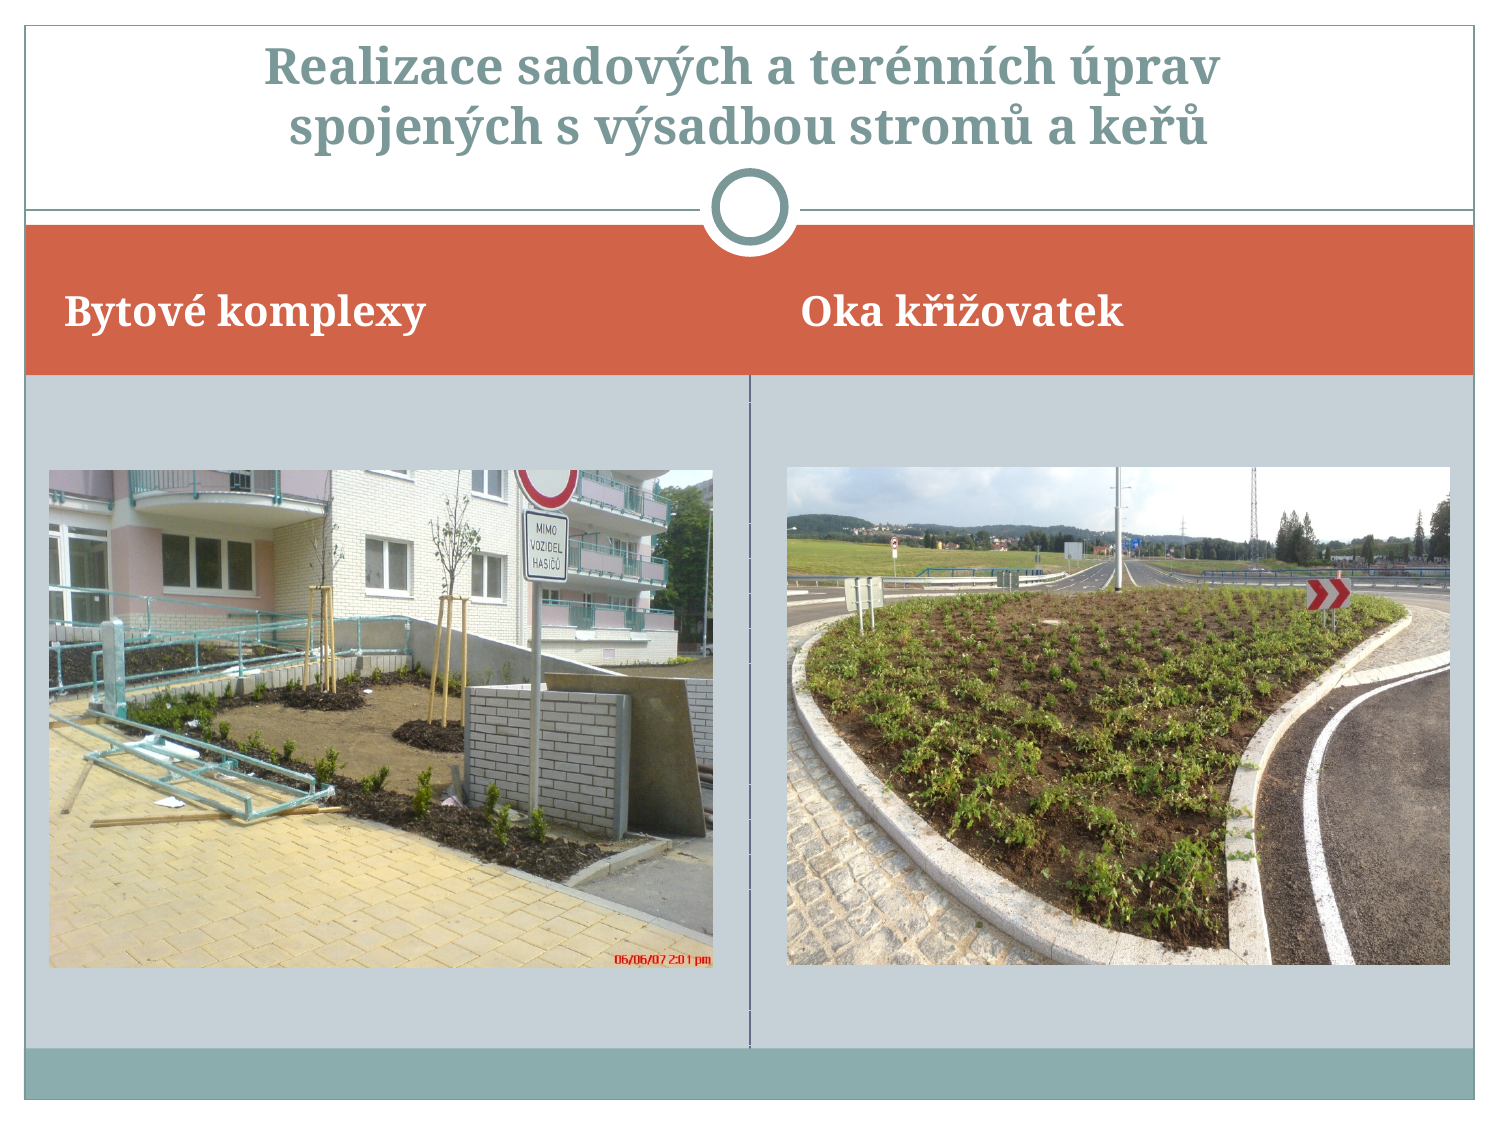

Realizace sadových a terénních úprav
spojených s výsadbou stromů a keřů
Oka křižovatek
# Bytové komplexy